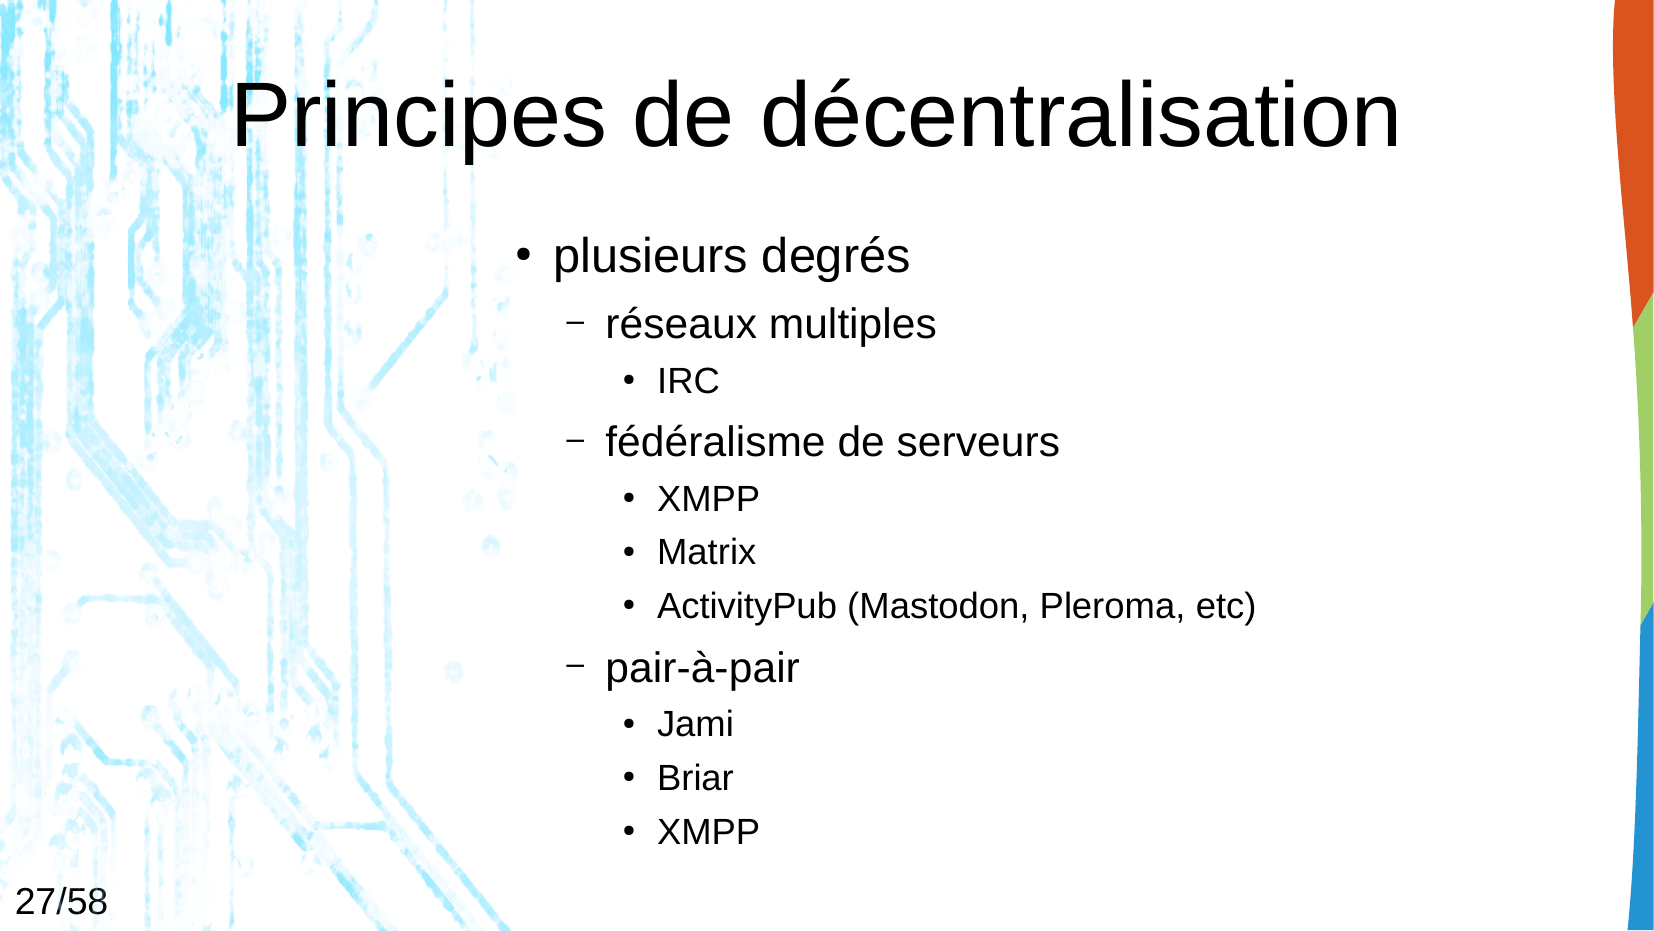

# Principes de décentralisation
plusieurs degrés
réseaux multiples
IRC
fédéralisme de serveurs
XMPP
Matrix
ActivityPub (Mastodon, Pleroma, etc)
pair-à-pair
Jami
Briar
XMPP